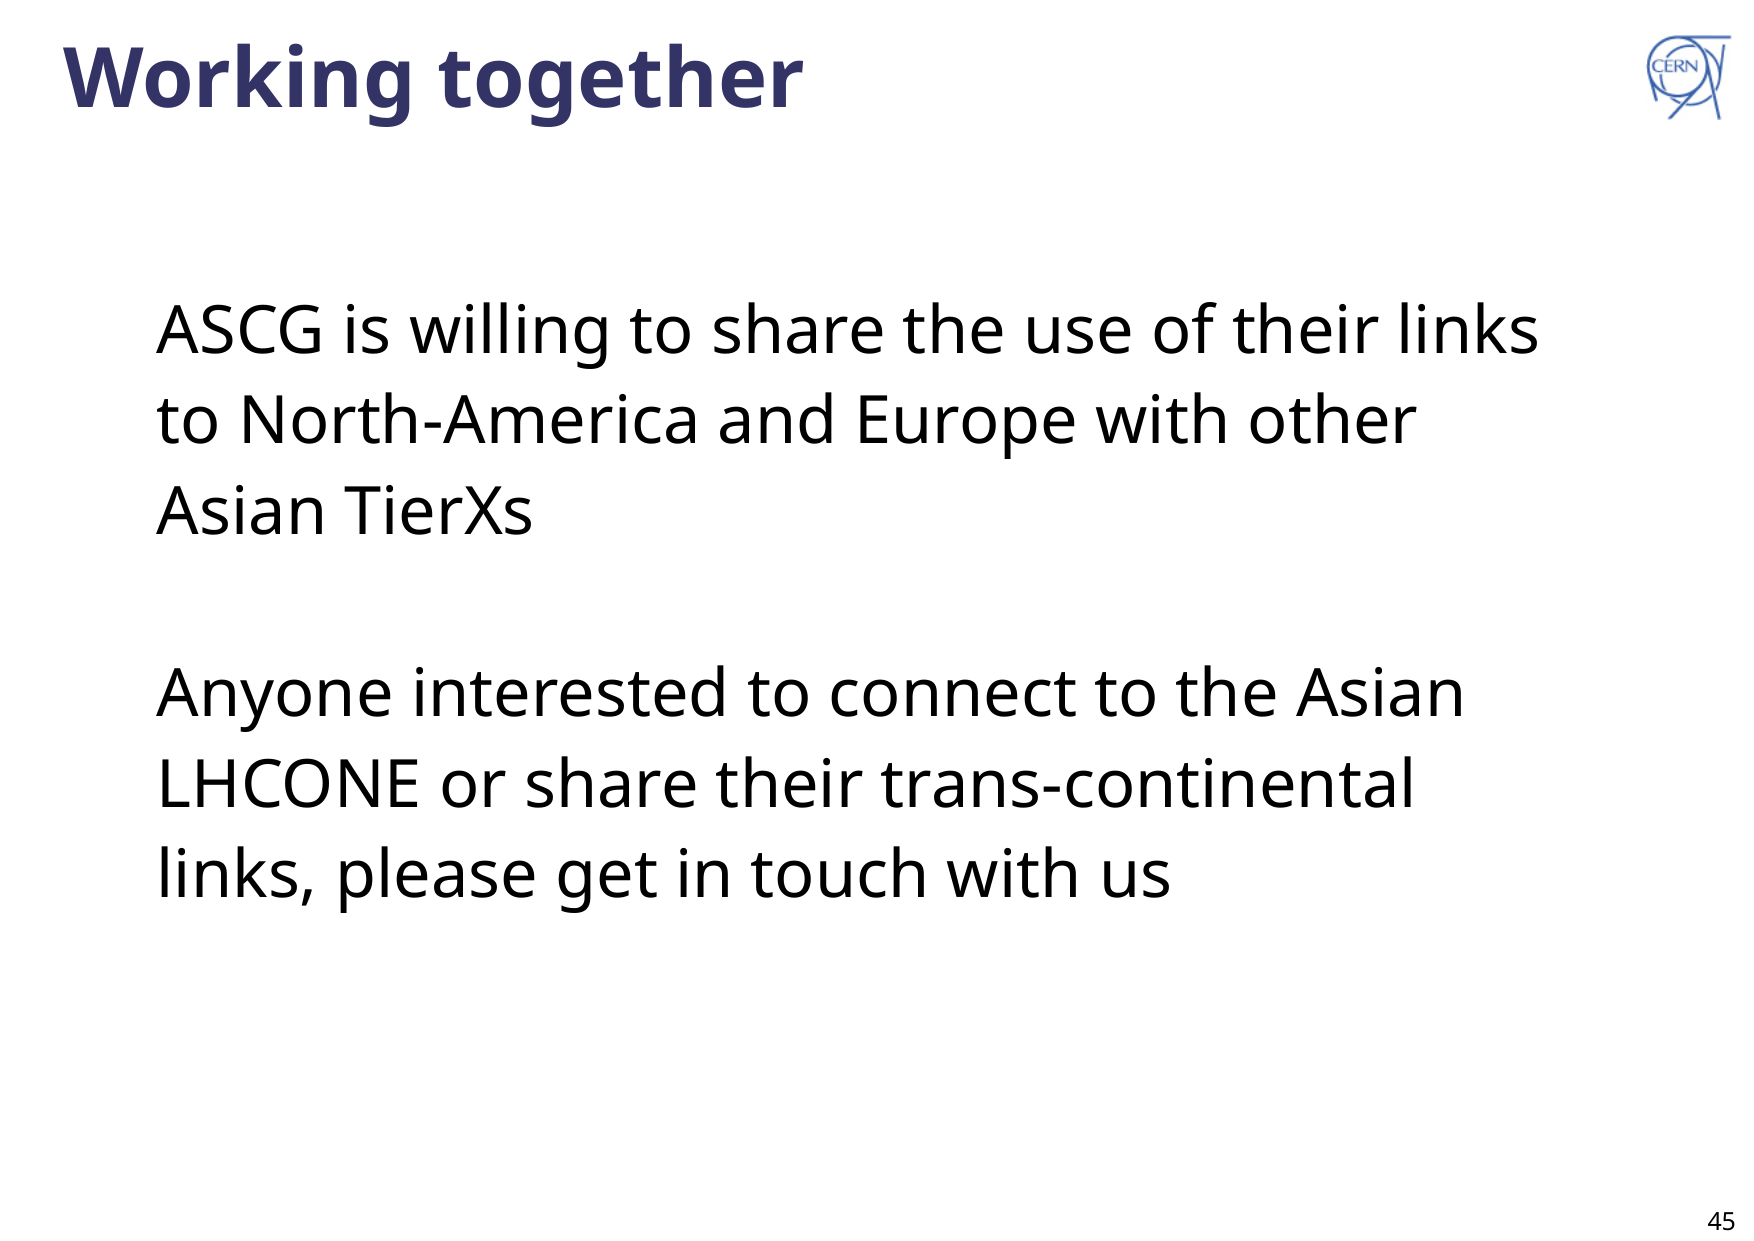

# Working together
ASCG is willing to share the use of their links to North-America and Europe with other Asian TierXs
Anyone interested to connect to the Asian LHCONE or share their trans-continental links, please get in touch with us
45